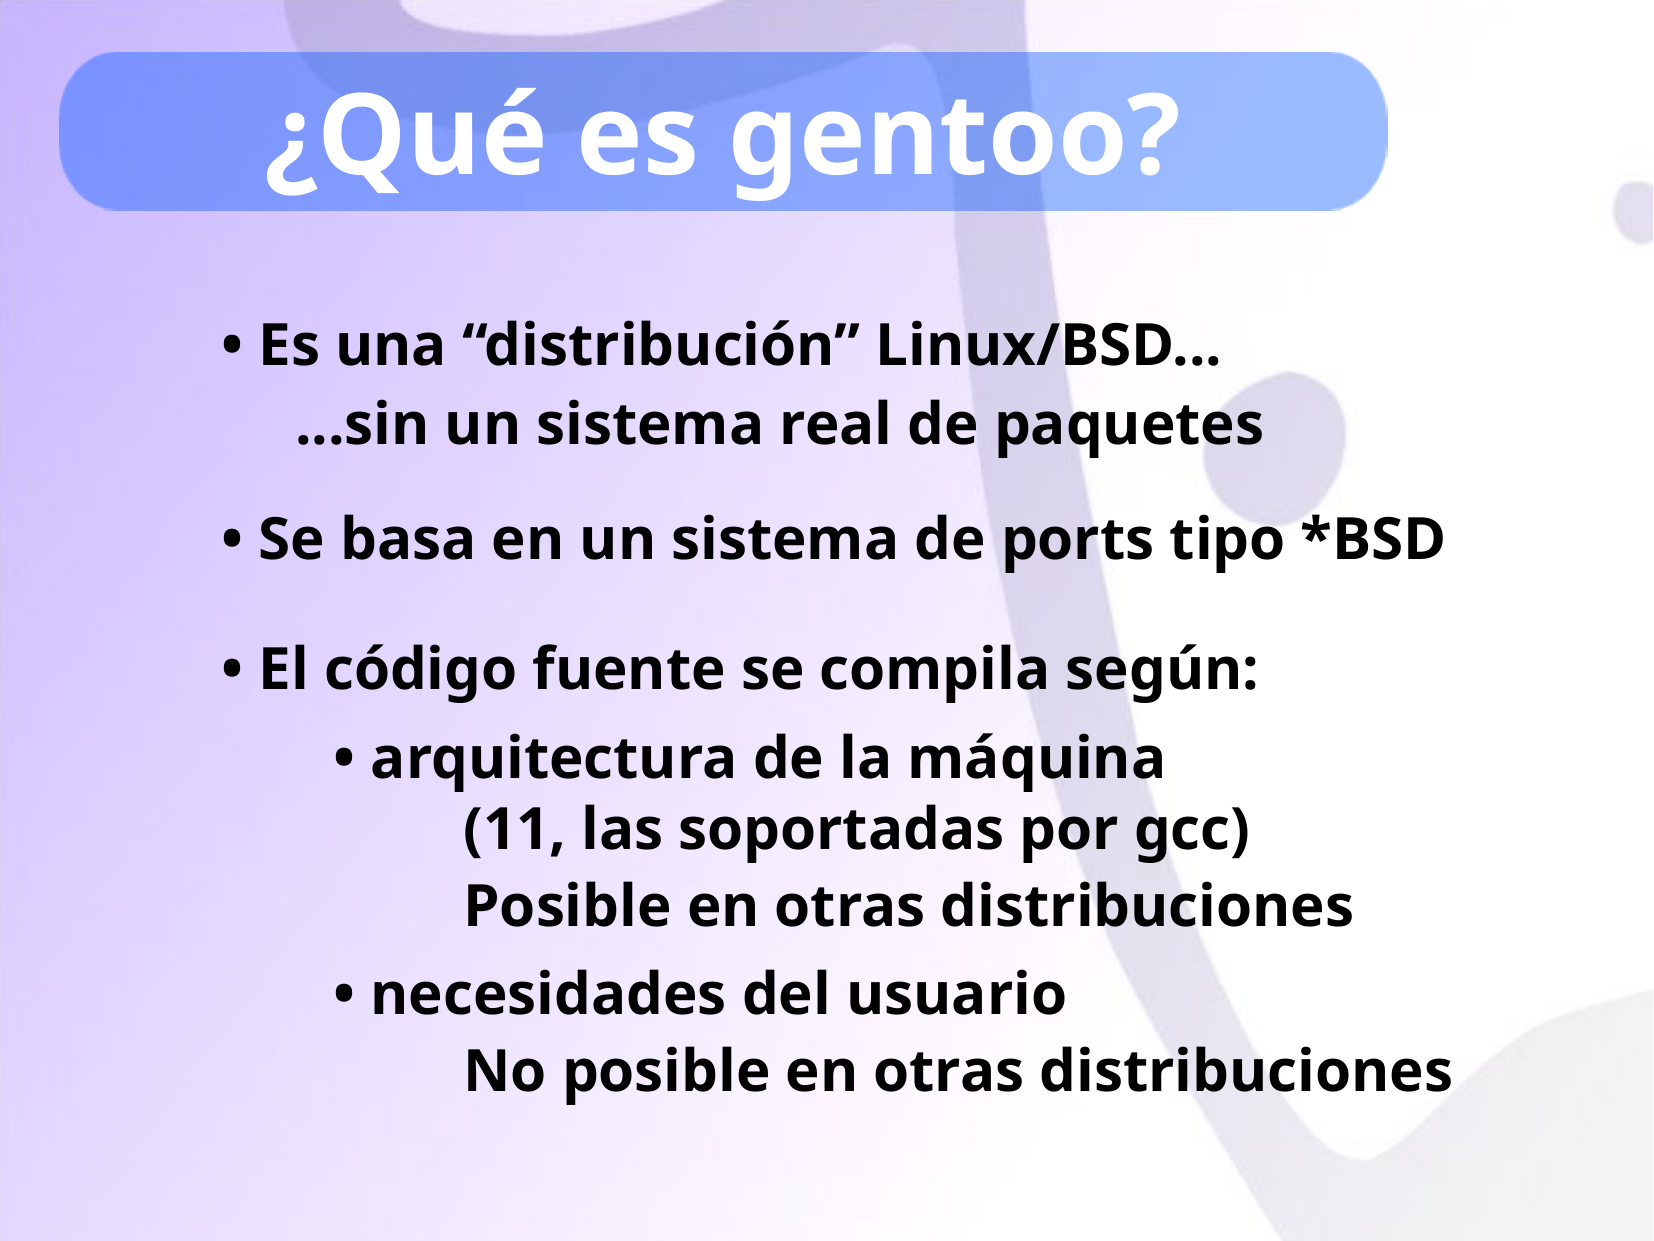

¿Qué es gentoo?
• Es una “distribución” Linux/BSD...
	...sin un sistema real de paquetes
• Se basa en un sistema de ports tipo *BSD
• El código fuente se compila según:
• arquitectura de la máquina
(11, las soportadas por gcc)
Posible en otras distribuciones
• necesidades del usuario
No posible en otras distribuciones